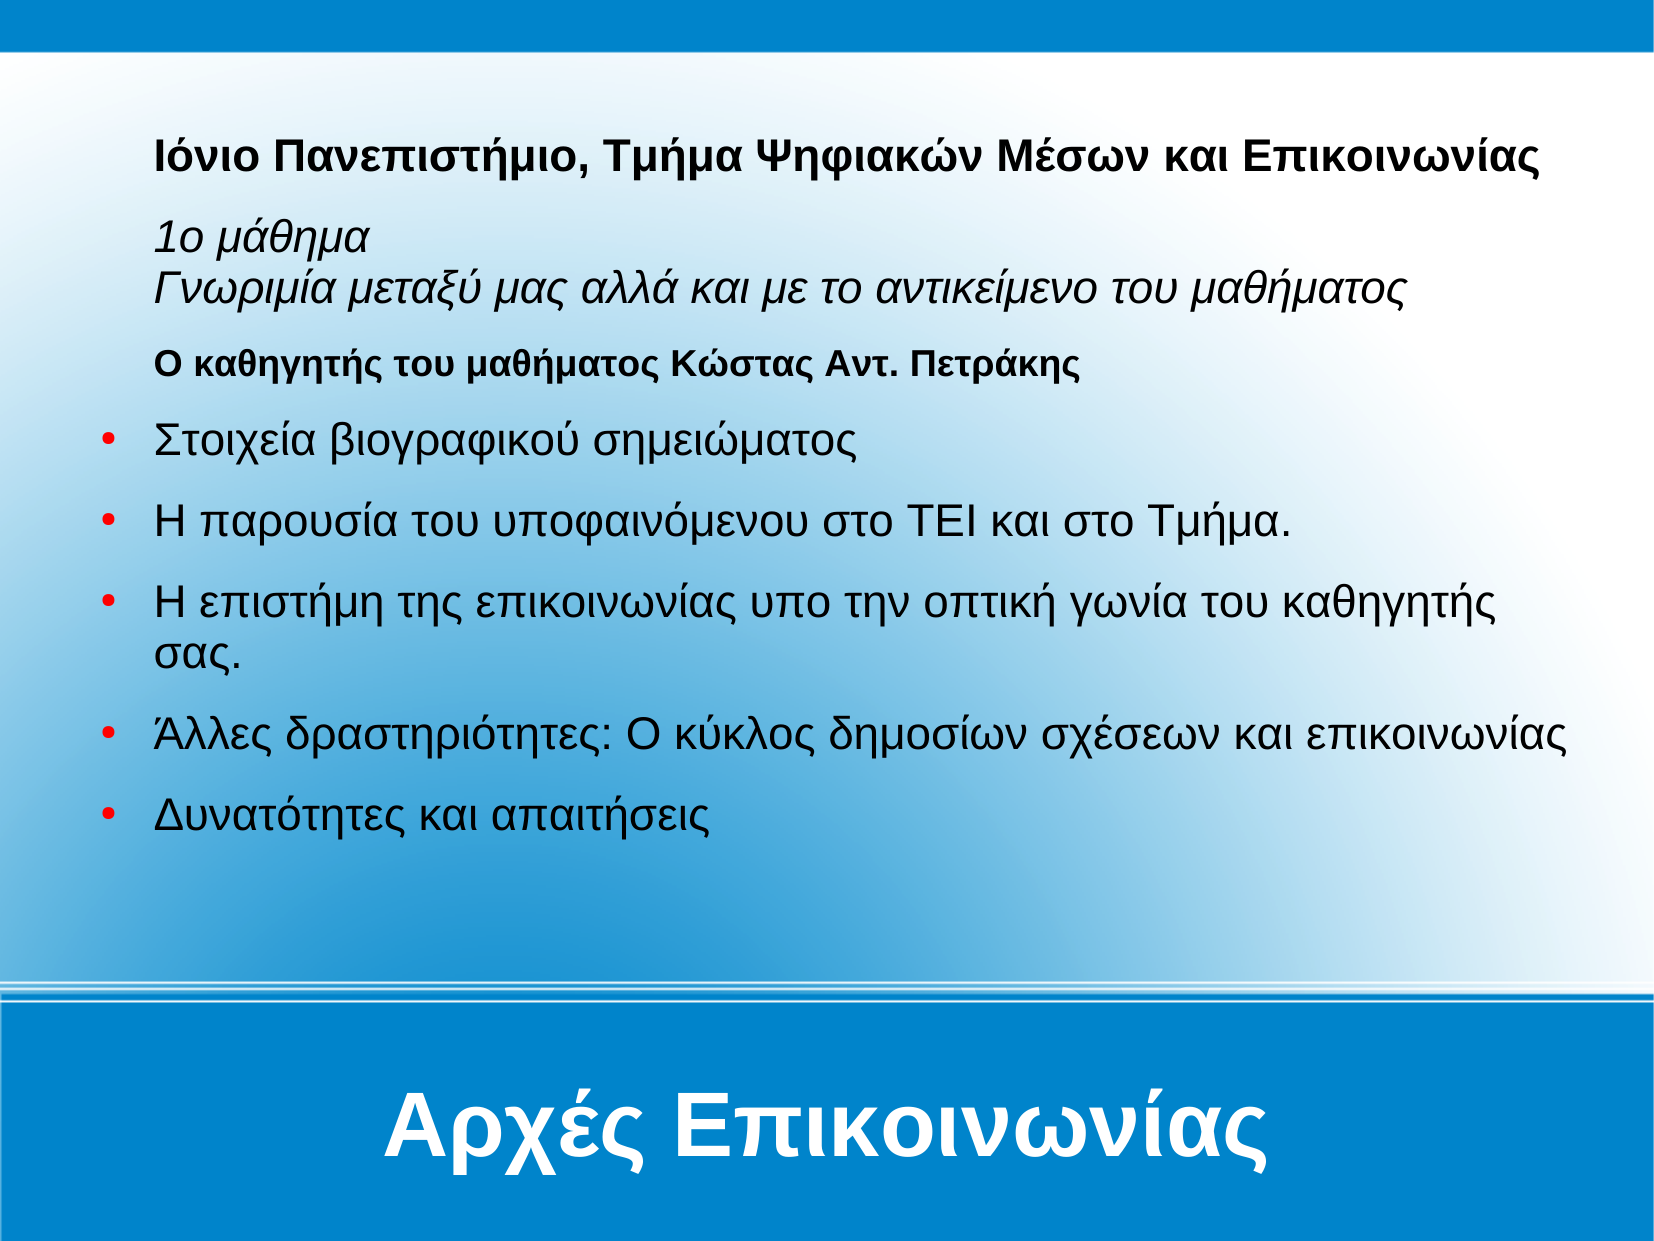

Ιόνιο Πανεπιστήμιο, Τμήμα Ψηφιακών Μέσων και Επικοινωνίας
1ο μάθημα
Γνωριμία μεταξύ μας αλλά και με το αντικείμενο του μαθήματος
Ο καθηγητής του μαθήματος Κώστας Αντ. Πετράκης
Στοιχεία βιογραφικού σημειώματος
Η παρουσία του υποφαινόμενου στο ΤΕΙ και στο Τμήμα.
Η επιστήμη της επικοινωνίας υπο την οπτική γωνία του καθηγητής σας.
Άλλες δραστηριότητες: Ο κύκλος δημοσίων σχέσεων και επικοινωνίας
Δυνατότητες και απαιτήσεις
# Αρχές Επικοινωνίας